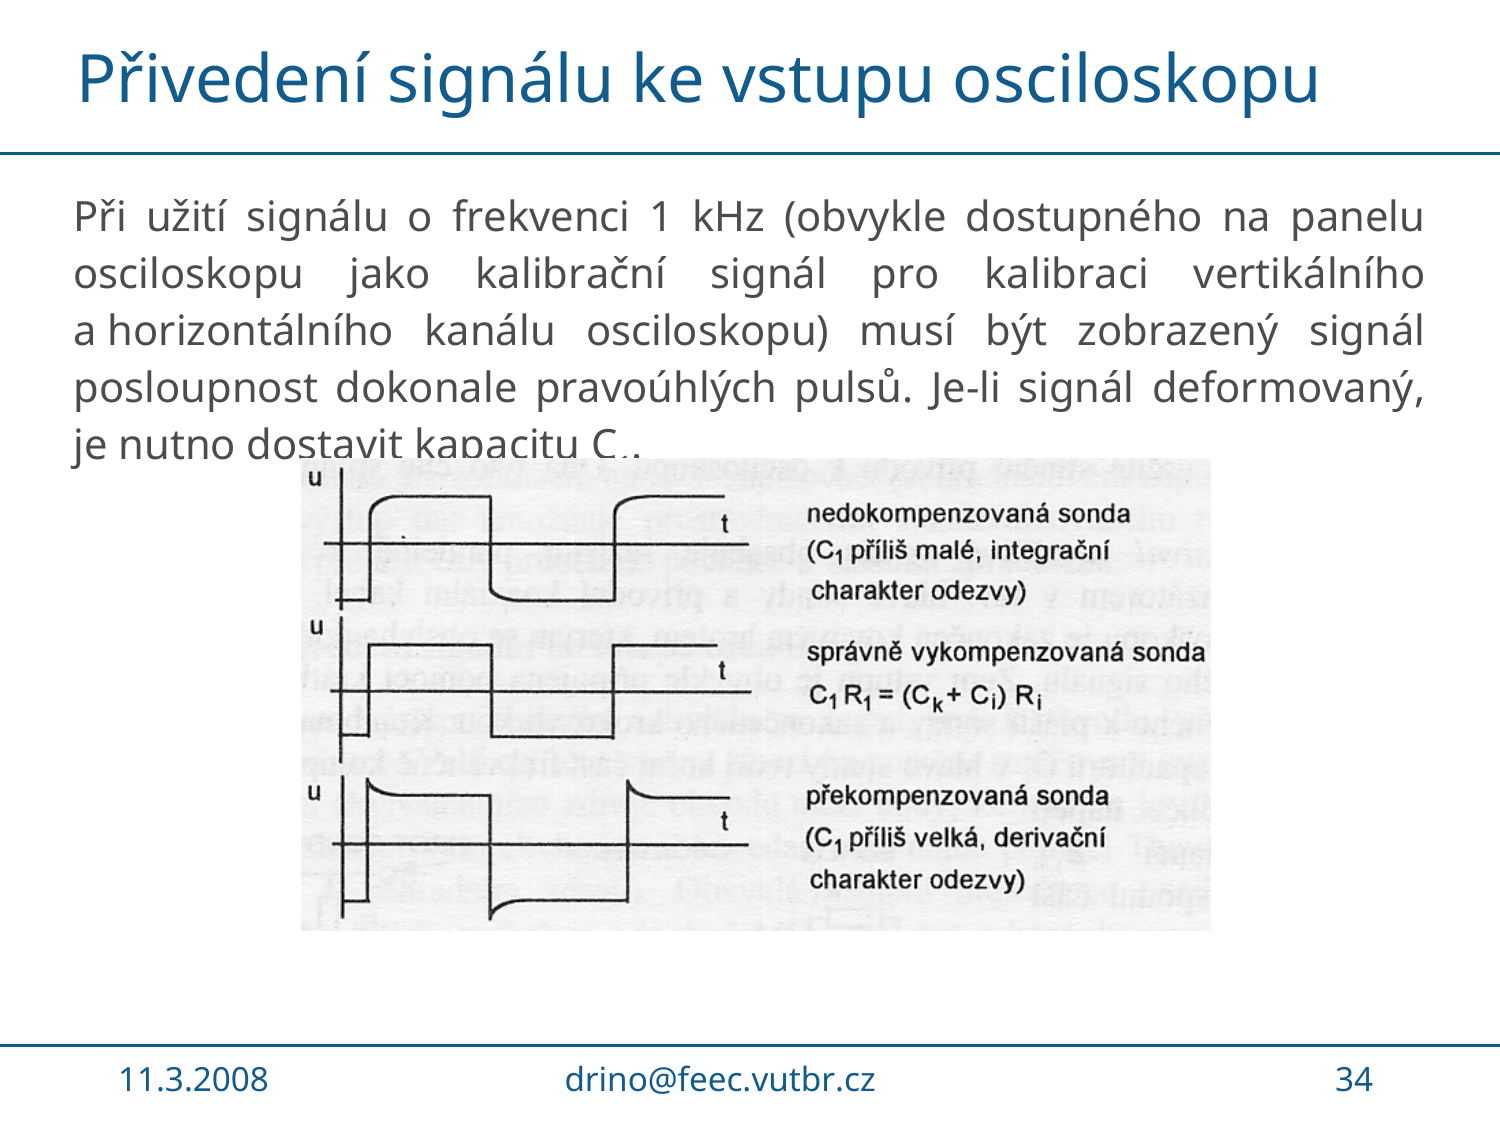

# Přivedení signálu ke vstupu osciloskopu
Při užití signálu o frekvenci 1 kHz (obvykle dostupného na panelu osciloskopu jako kalibrační signál pro kalibraci vertikálního a horizontálního kanálu osciloskopu) musí být zobrazený signál posloupnost dokonale pravoúhlých pulsů. Je-li signál deformovaný, je nutno dostavit kapacitu C1.
11.3.2008
drino@feec.vutbr.cz